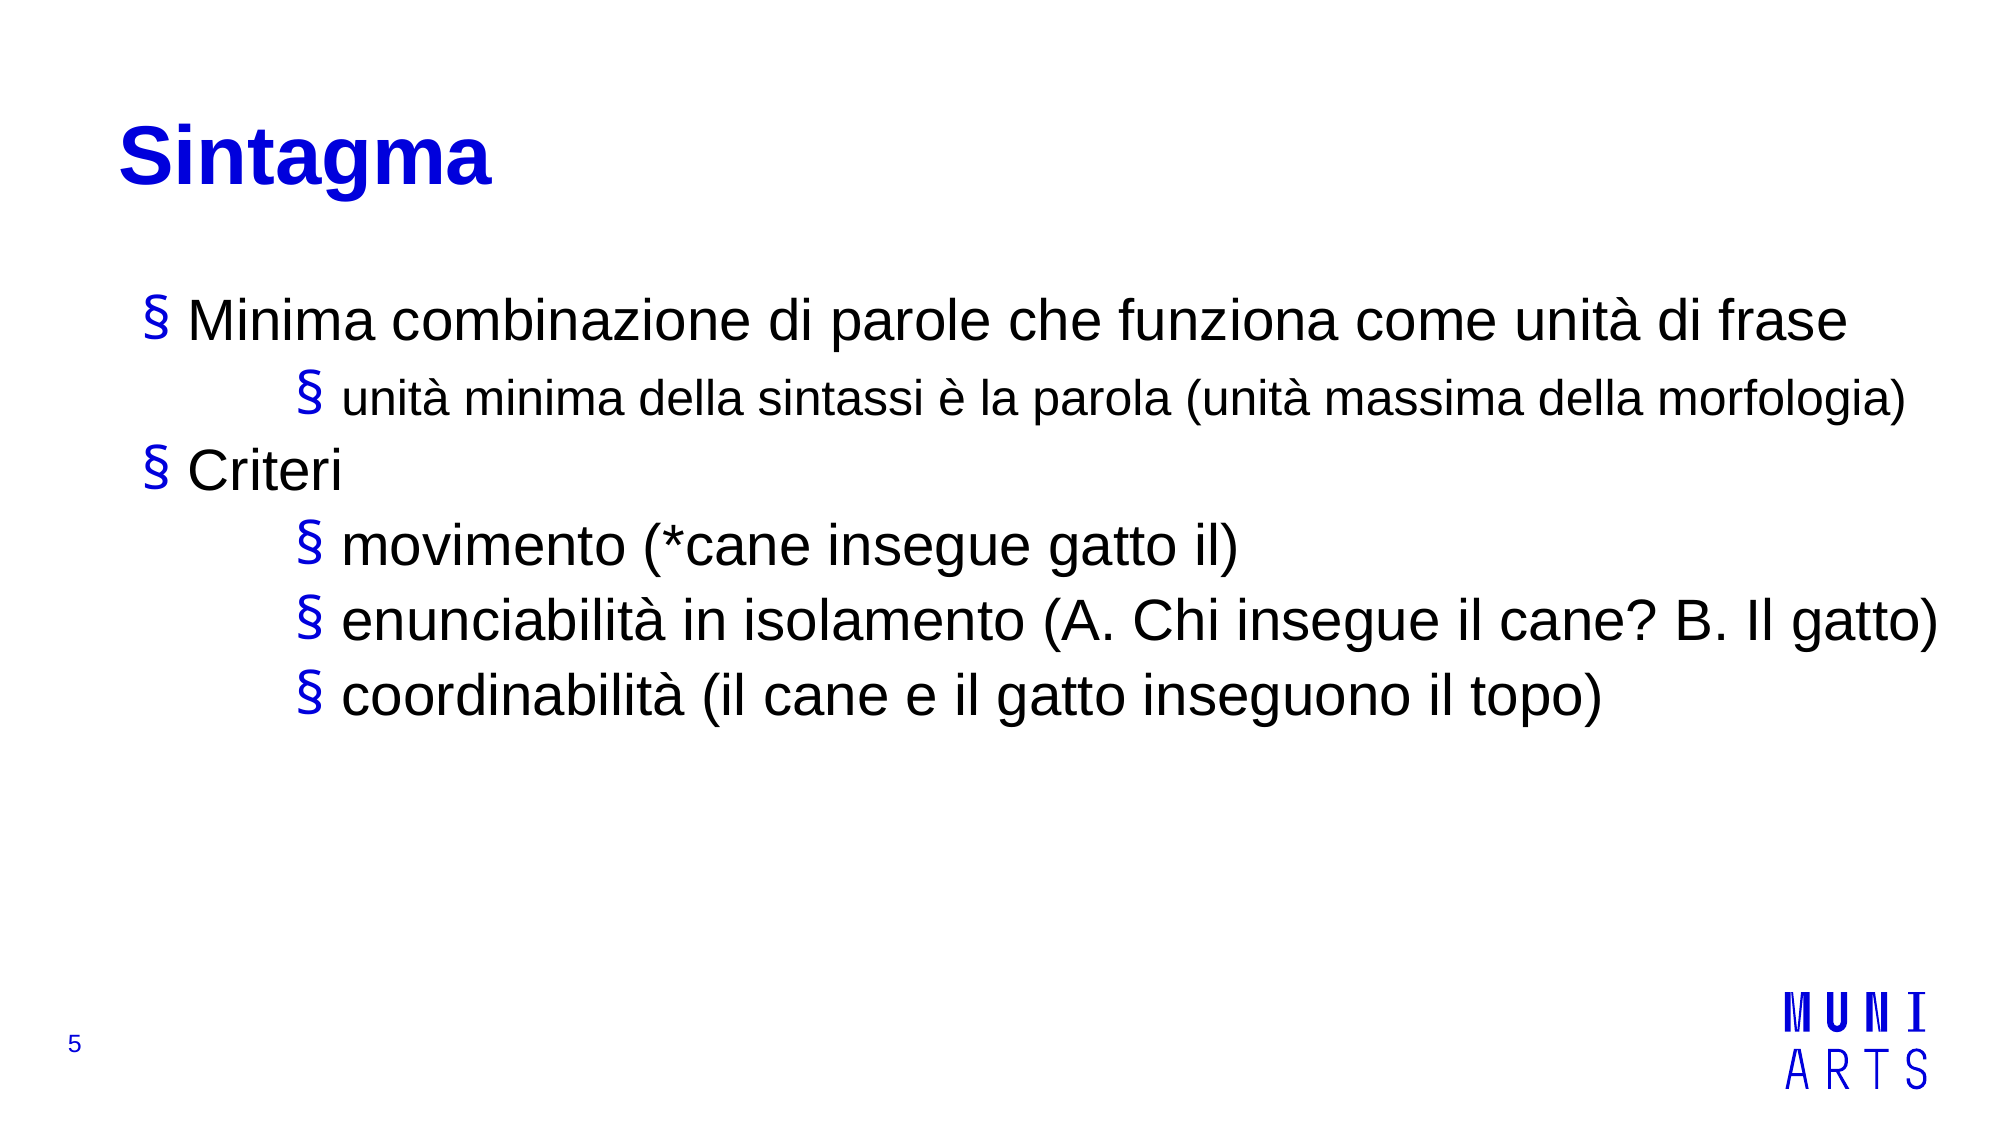

# Sintagma
 Minima combinazione di parole che funziona come unità di frase
 unità minima della sintassi è la parola (unità massima della morfologia)
 Criteri
 movimento (*cane insegue gatto il)
 enunciabilità in isolamento (A. Chi insegue il cane? B. Il gatto)
 coordinabilità (il cane e il gatto inseguono il topo)
5